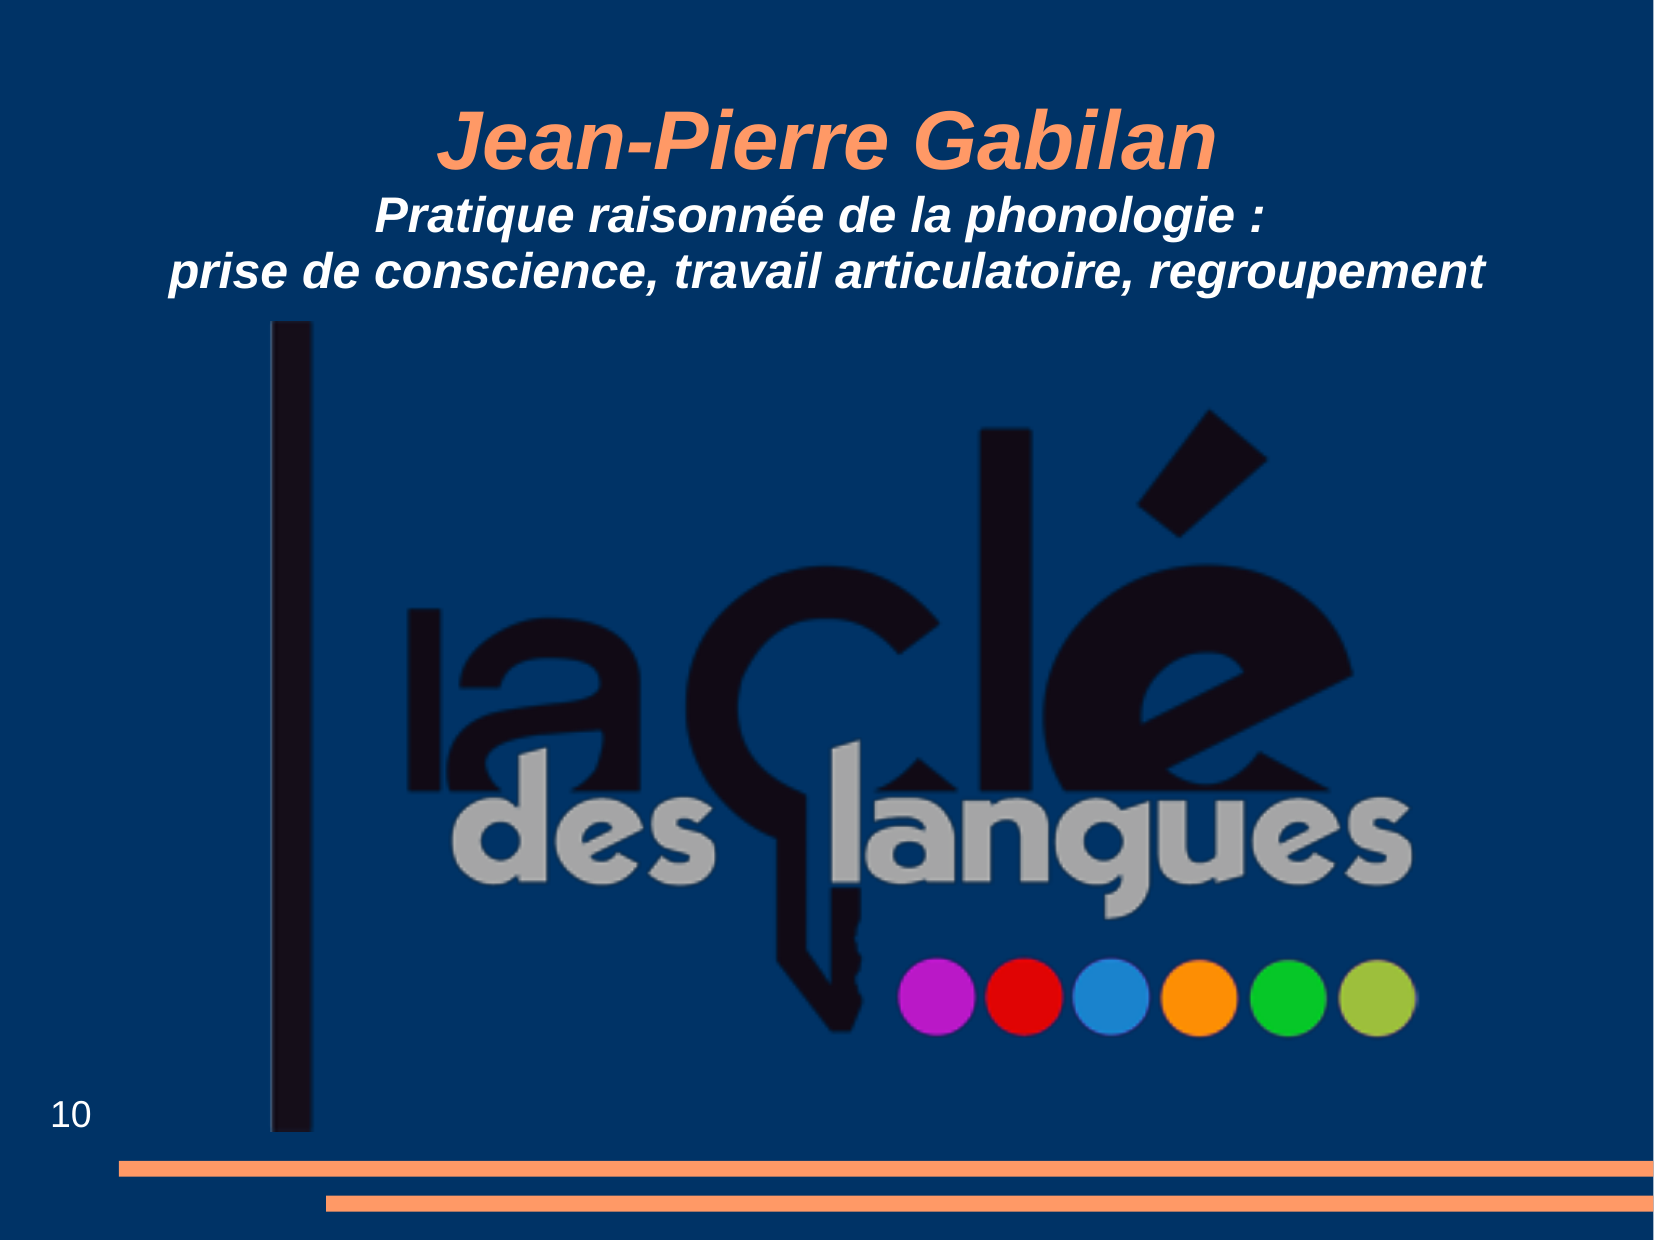

# Jean-Pierre Gabilan Pratique raisonnée de la phonologie : prise de conscience, travail articulatoire, regroupement